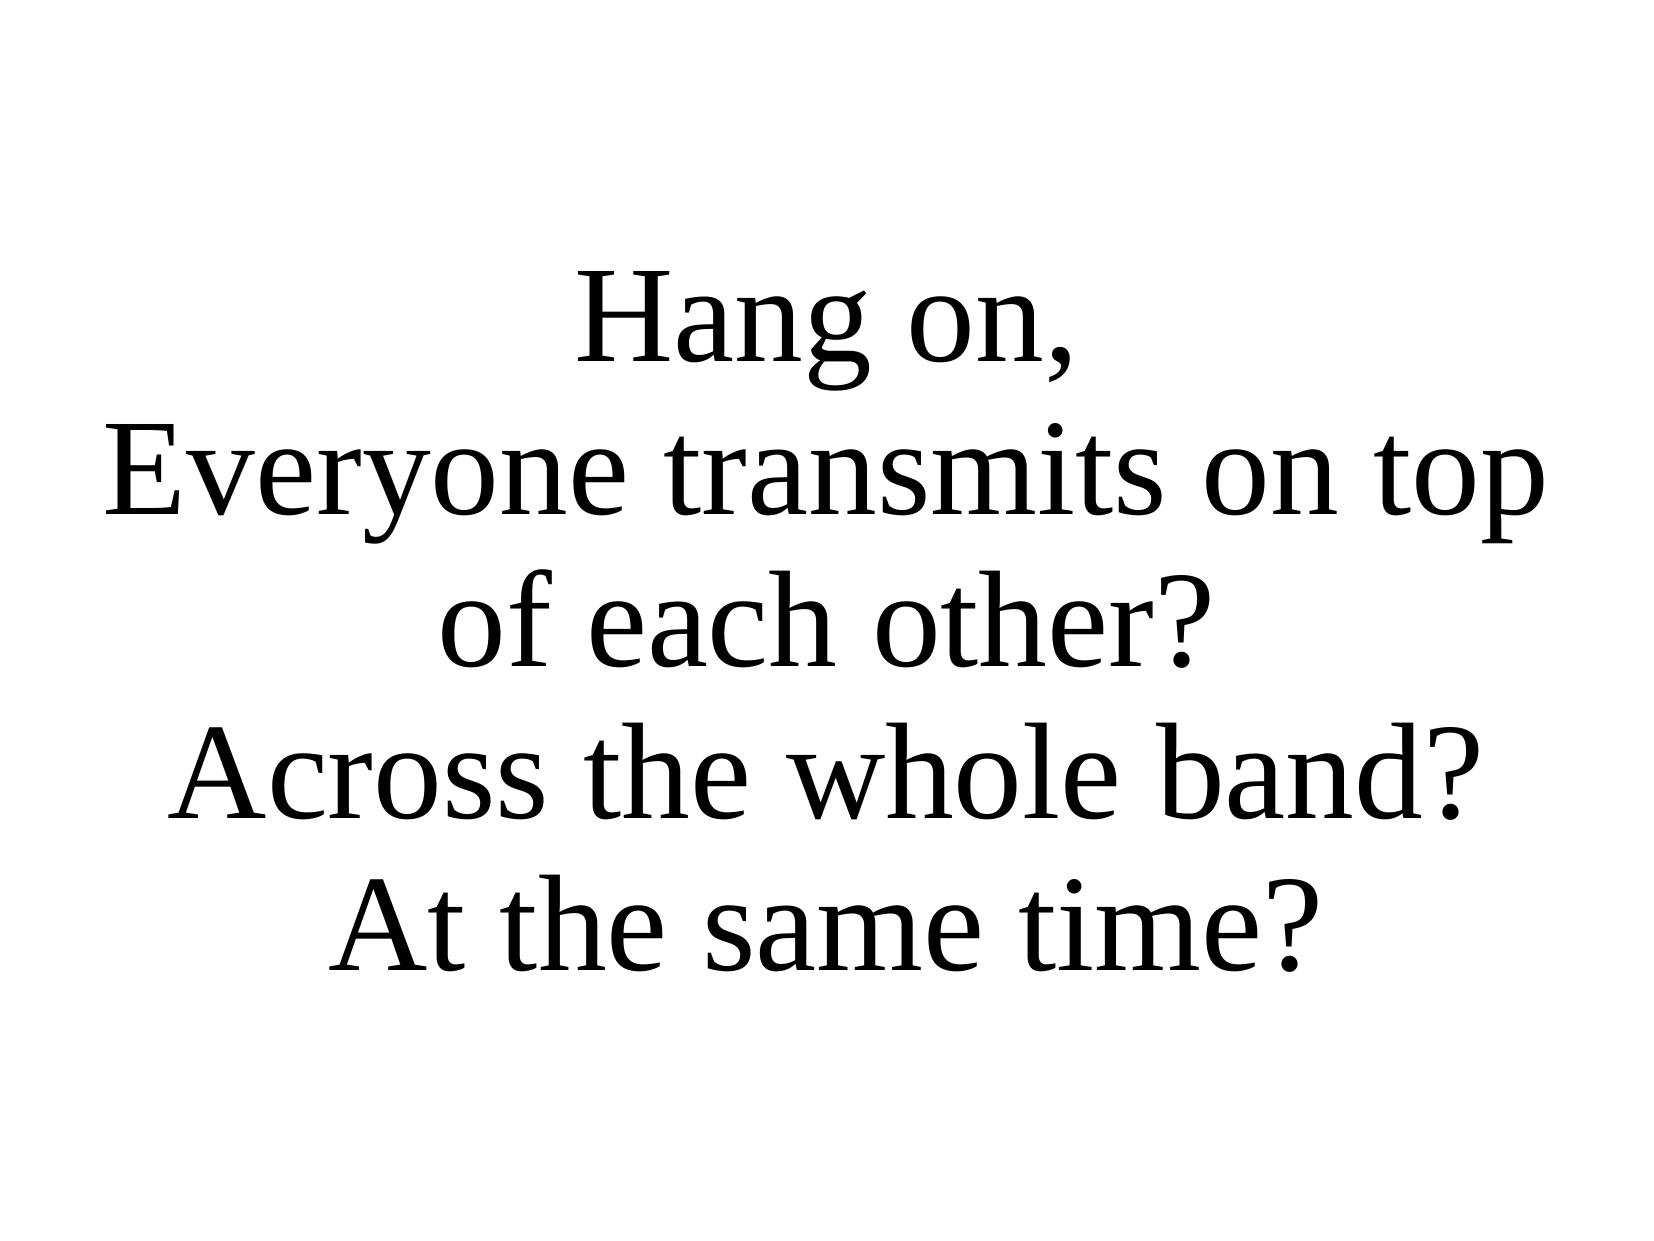

# Hang on,
Everyone transmits on top of each other?
Across the whole band?
At the same time?